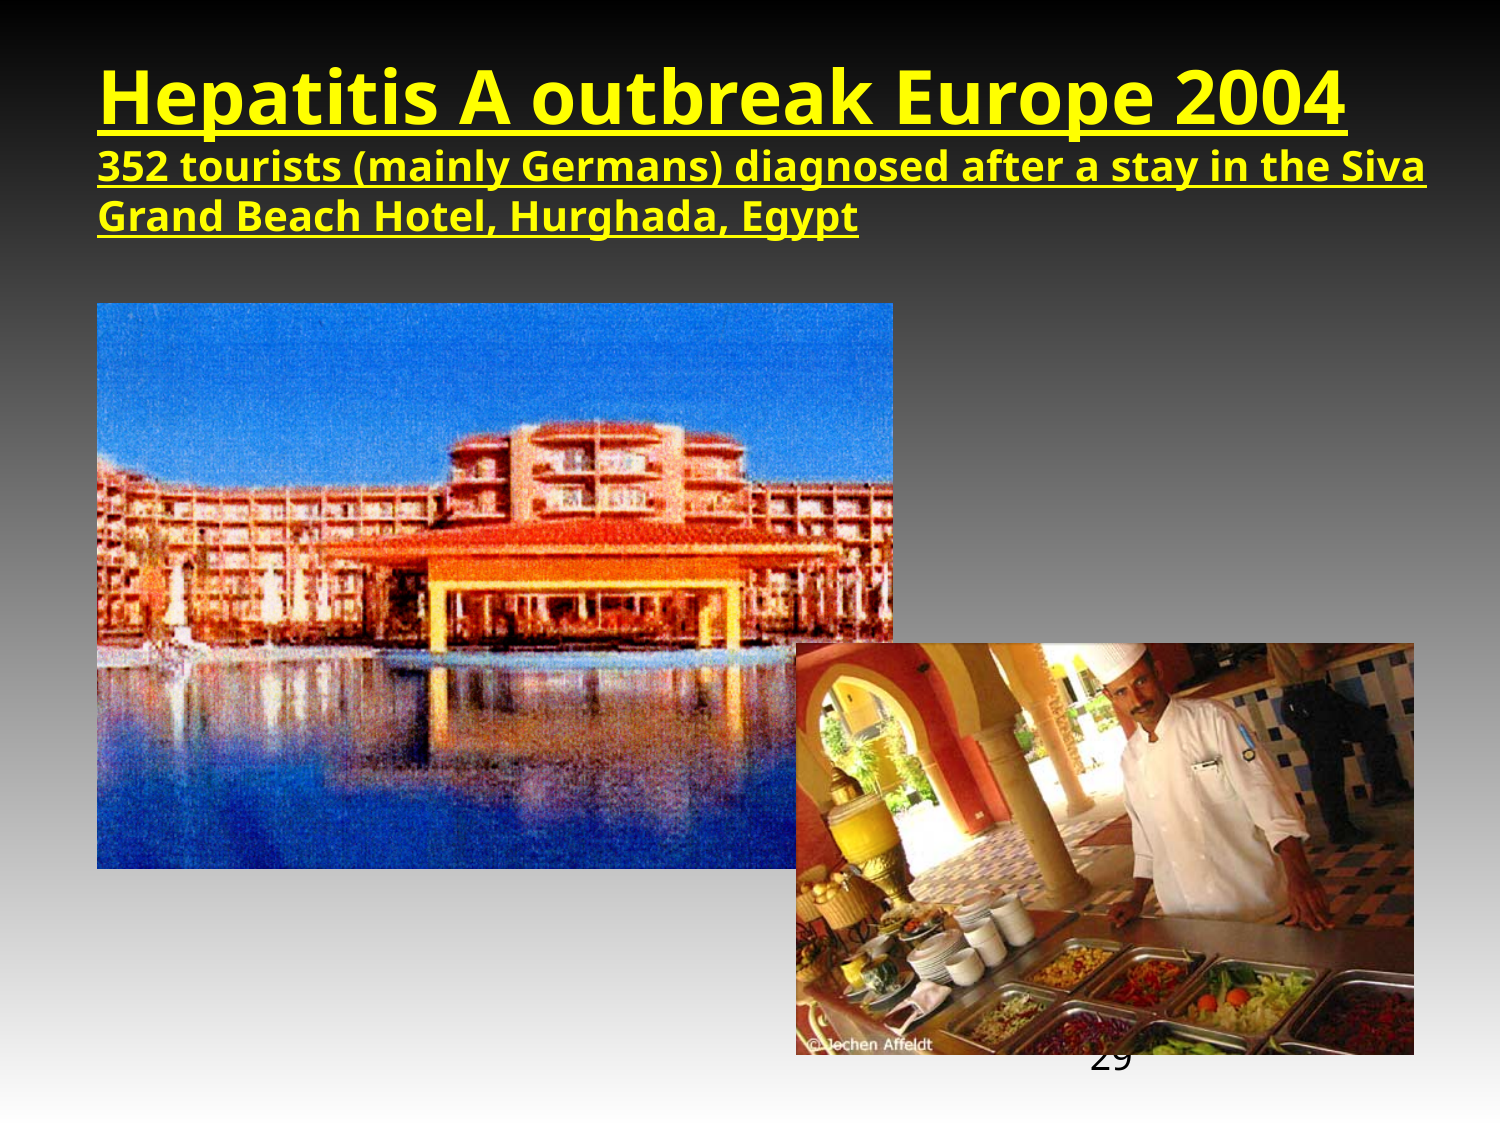

# Hepatitis A outbreak Europe 2004 352 tourists (mainly Germans) diagnosed after a stay in the Siva Grand Beach Hotel, Hurghada, Egypt